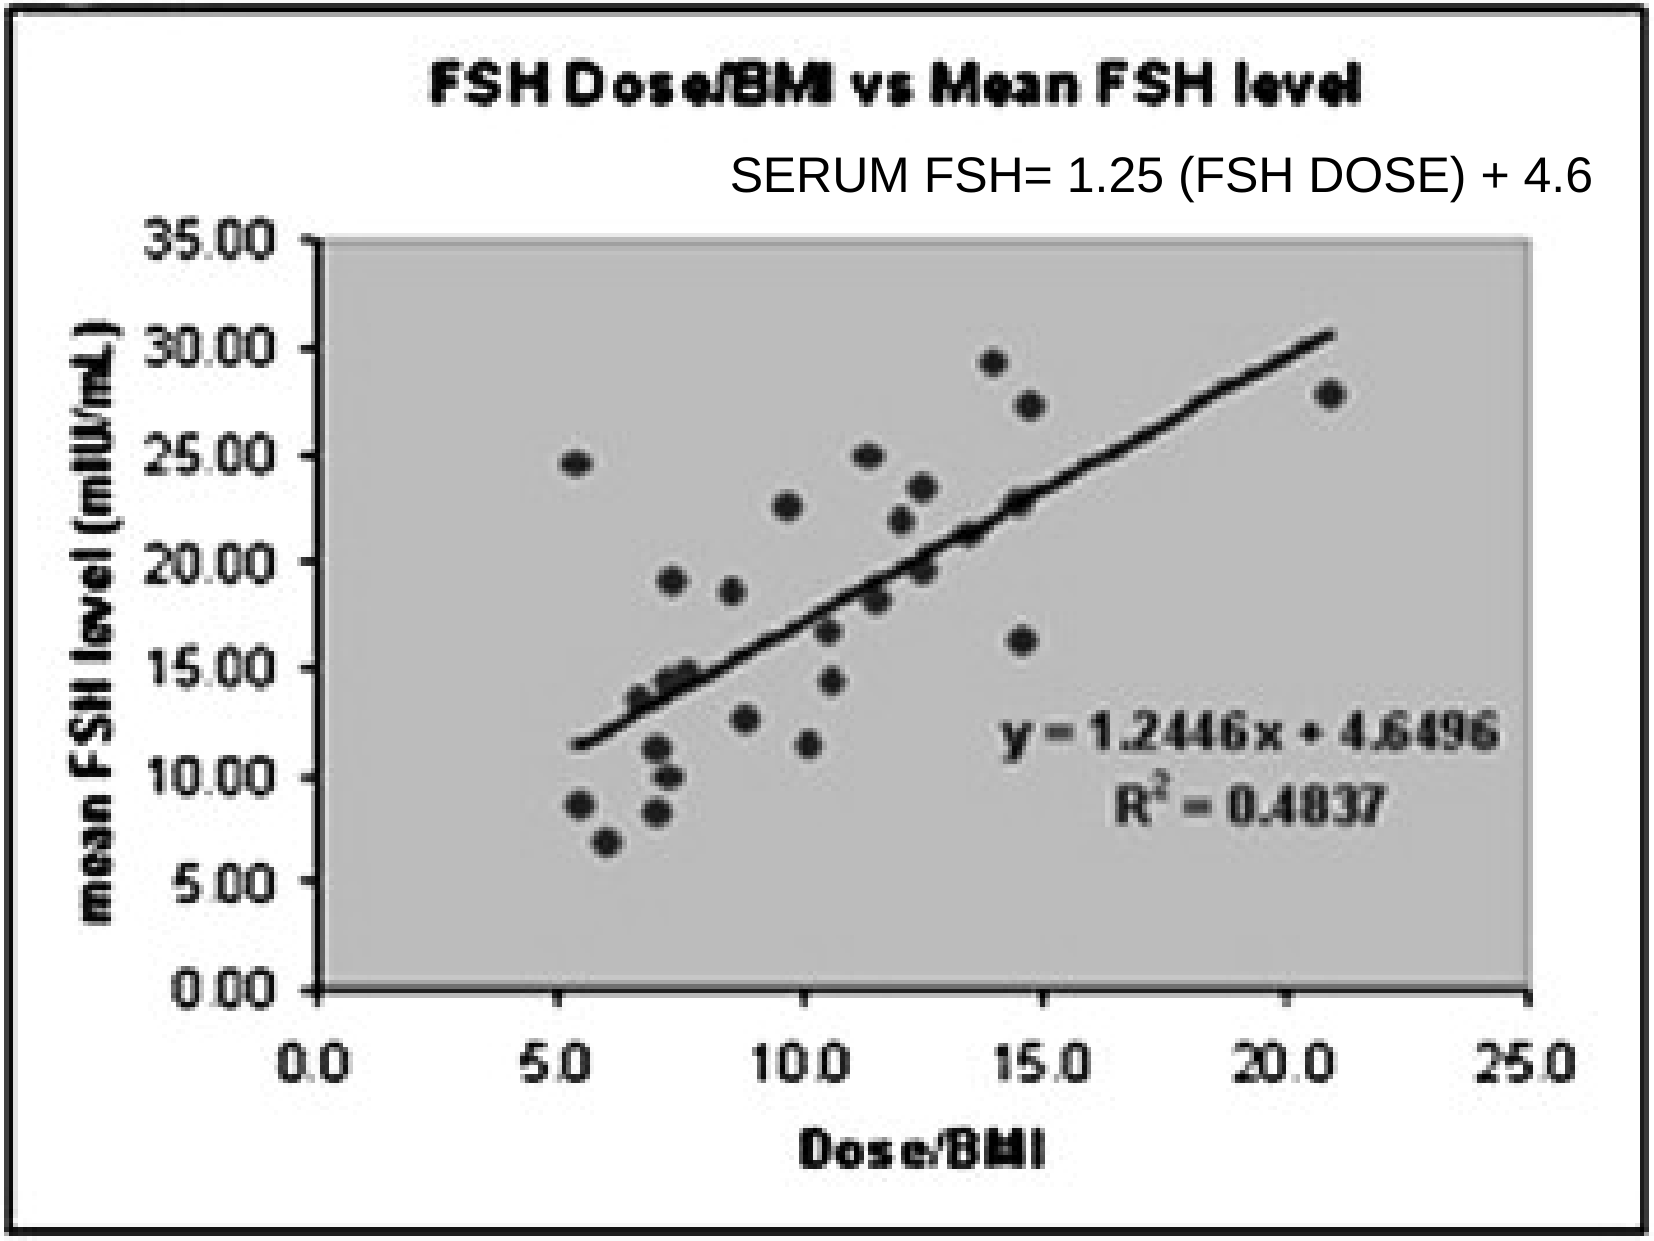

SERUM FSH= 1.25 (FSH DOSE) + 4.6